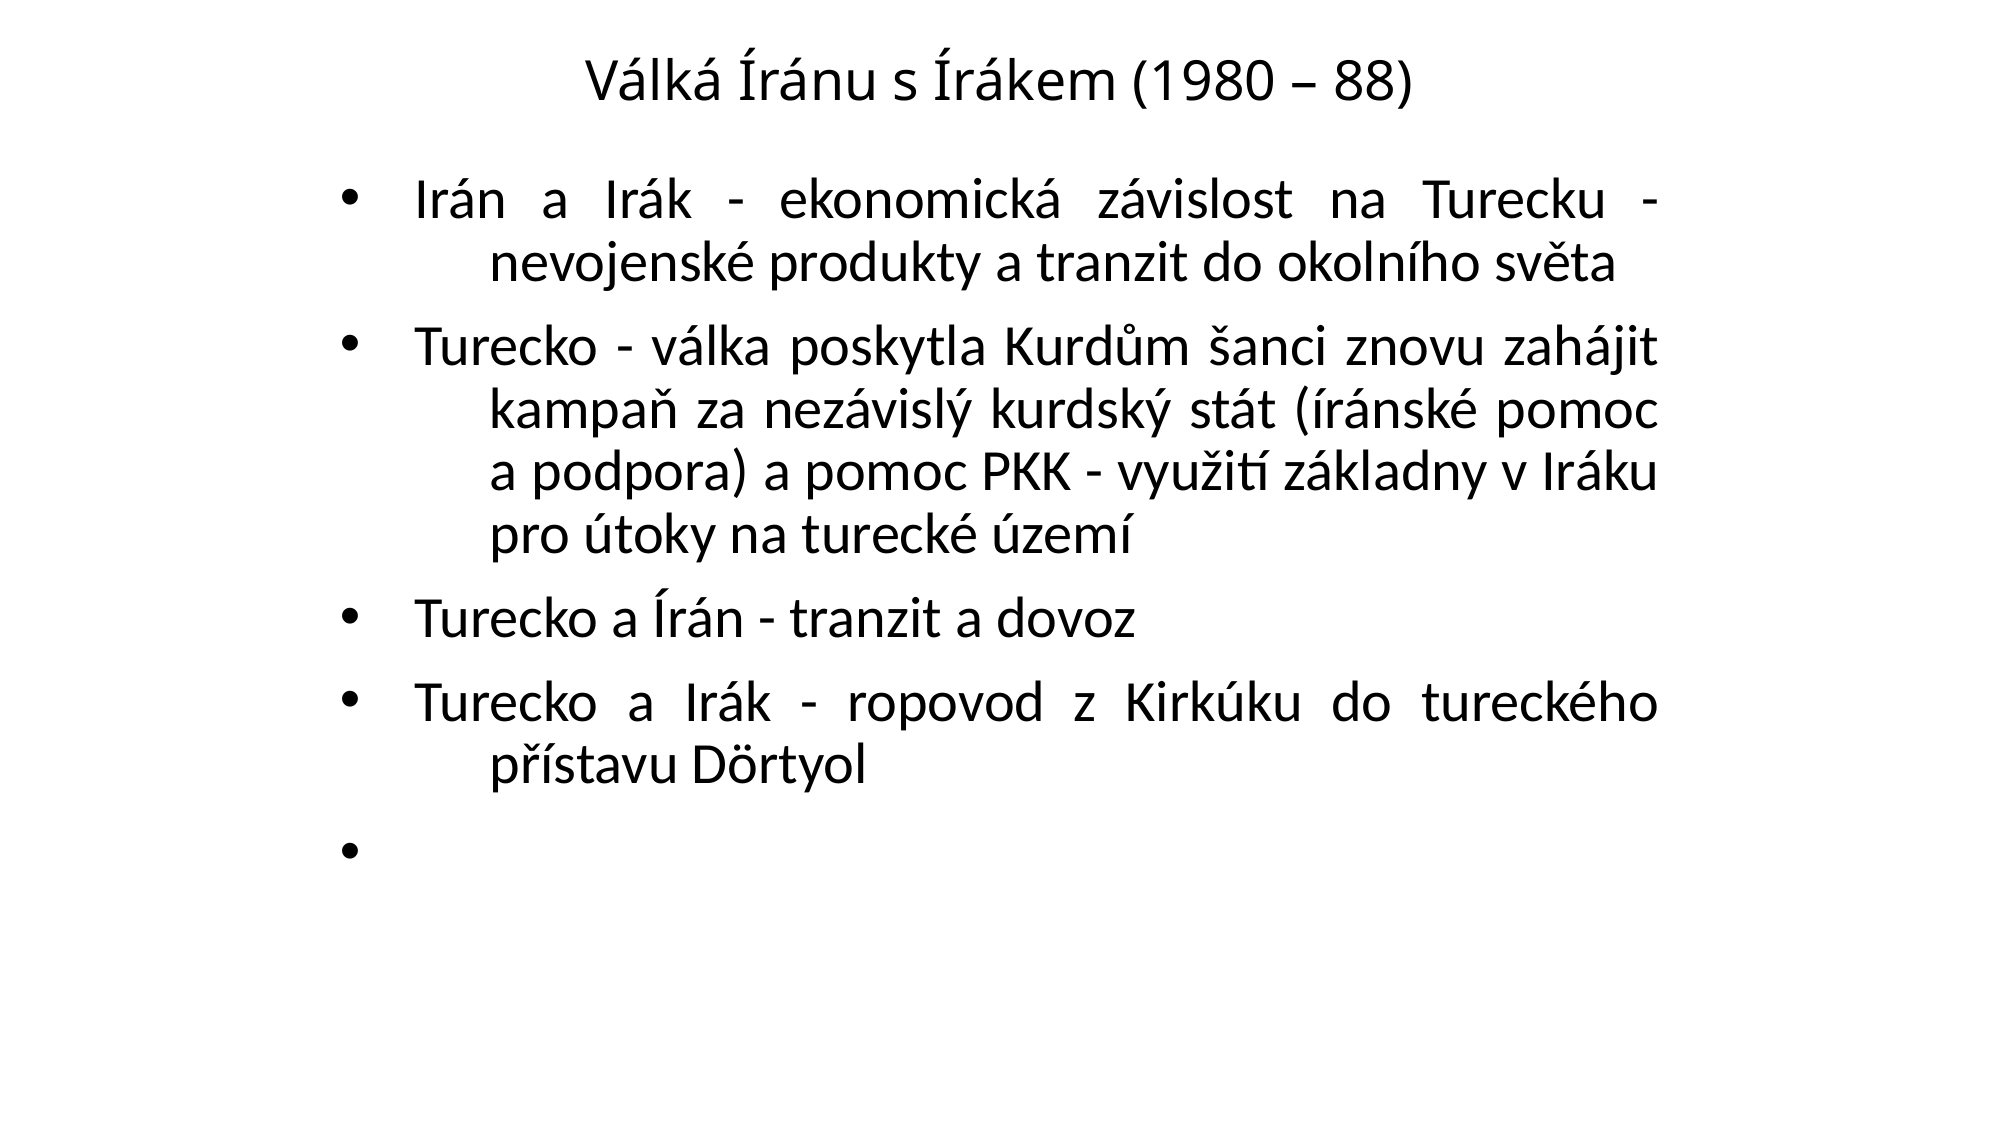

# Válká Íránu s Írákem (1980 – 88)
Irán a Irák - ekonomická závislost na Turecku - nevojenské produkty a tranzit do okolního světa​
Turecko - válka poskytla Kurdům šanci znovu zahájit kampaň za nezávislý kurdský stát (íránské pomoc a podpora) a pomoc PKK - využití základny v Iráku pro útoky na turecké území​
Turecko a Írán - tranzit a dovoz ​
Turecko a Irák - ropovod z Kirkúku do tureckého přístavu Dörtyol